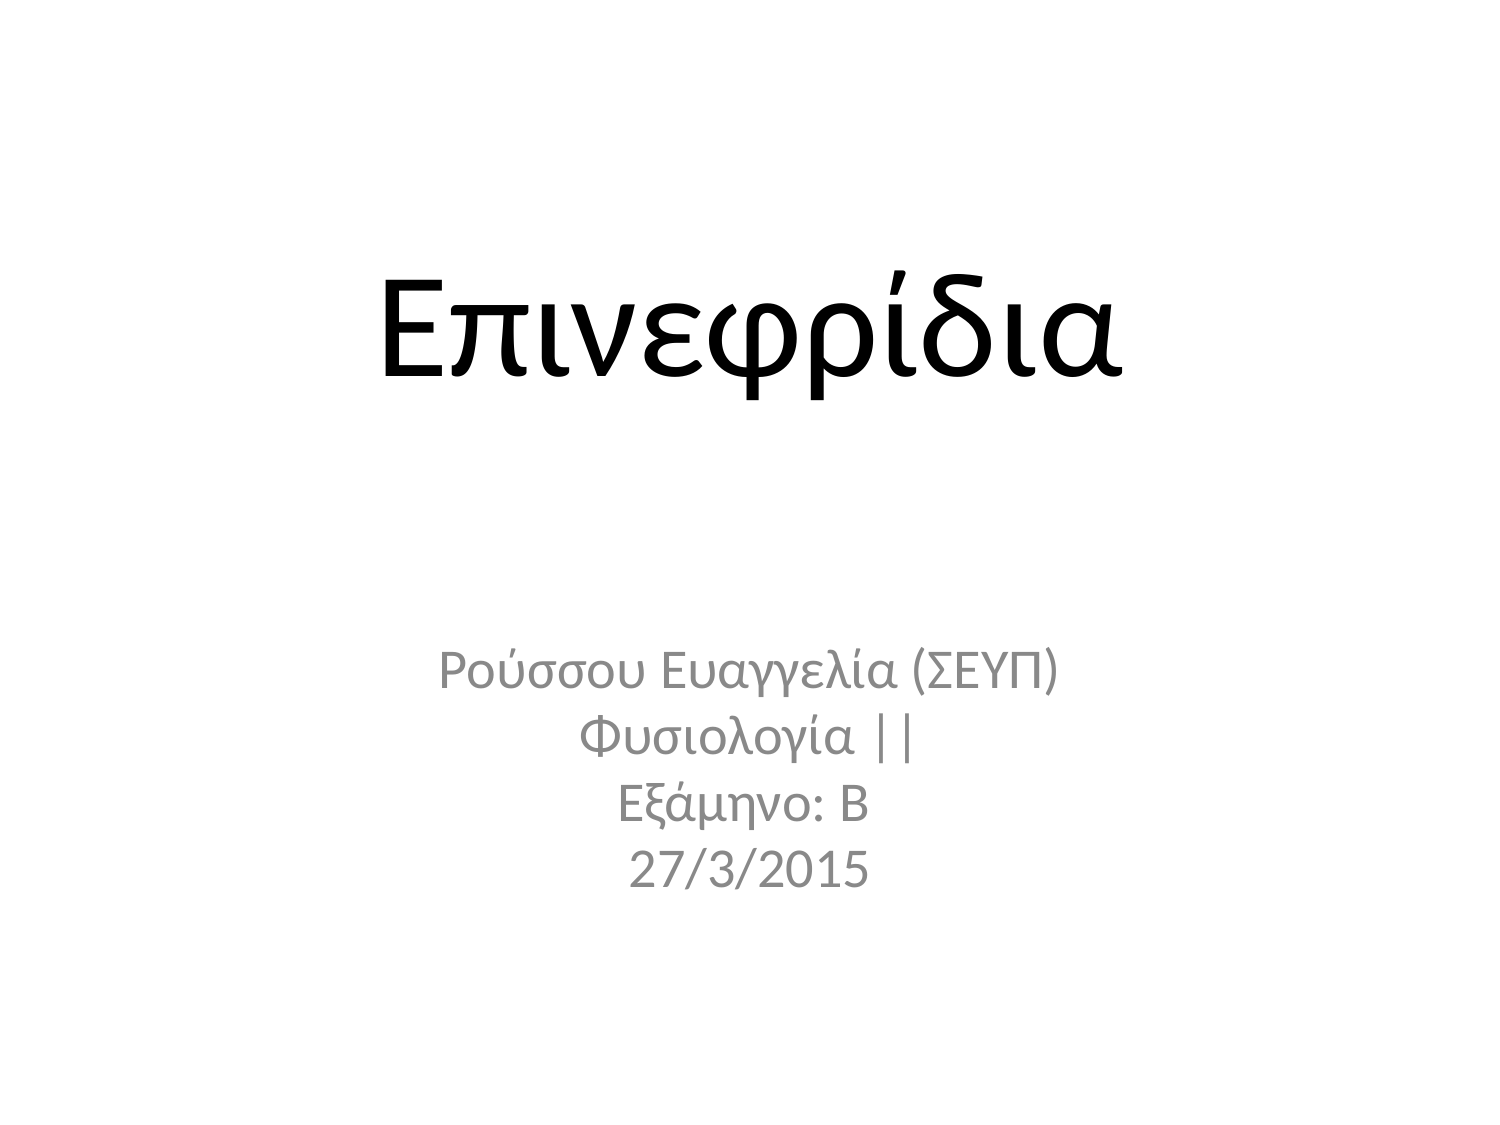

# Επινεφρίδια
Ρούσσου Ευαγγελία (ΣΕΥΠ)
Φυσιολογία ||
Εξάμηνο: Β
27/3/2015